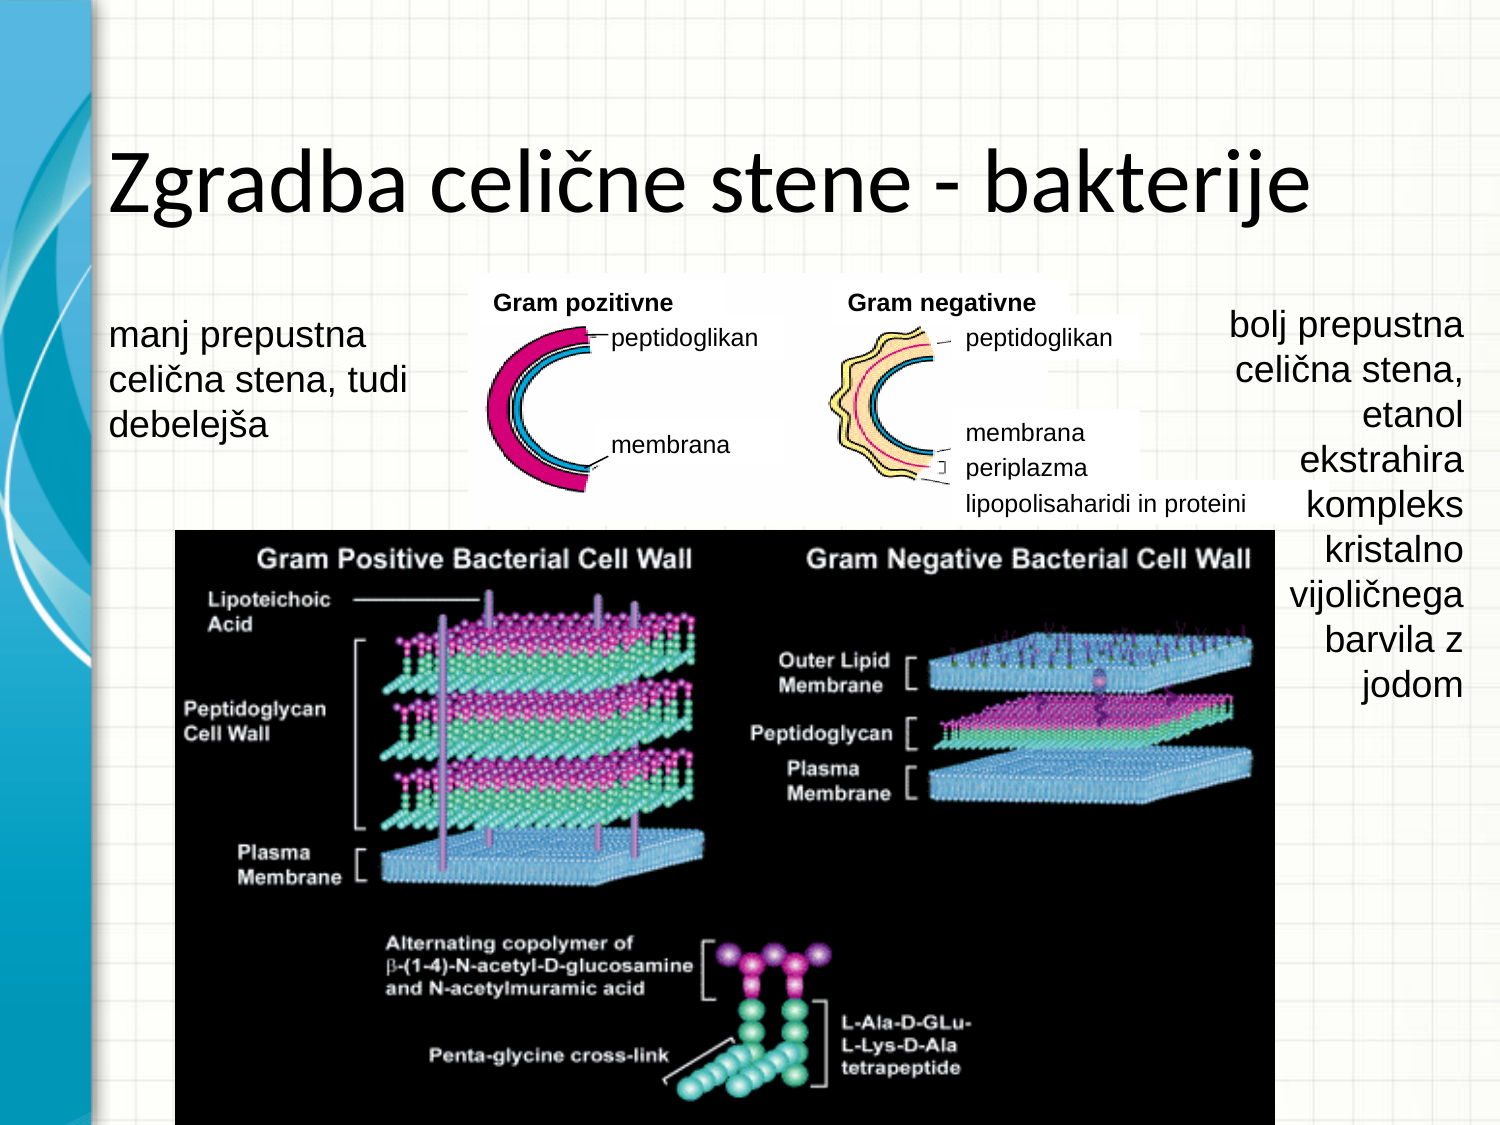

# Zgradba celične stene - bakterije
Gram pozitivne
Gram negativne
bolj prepustna celična stena, etanol ekstrahira kompleks kristalno vijoličnega barvila z jodom
manj prepustna celična stena, tudi debelejša
peptidoglikan
peptidoglikan
membrana
membrana
periplazma
lipopolisaharidi in proteini